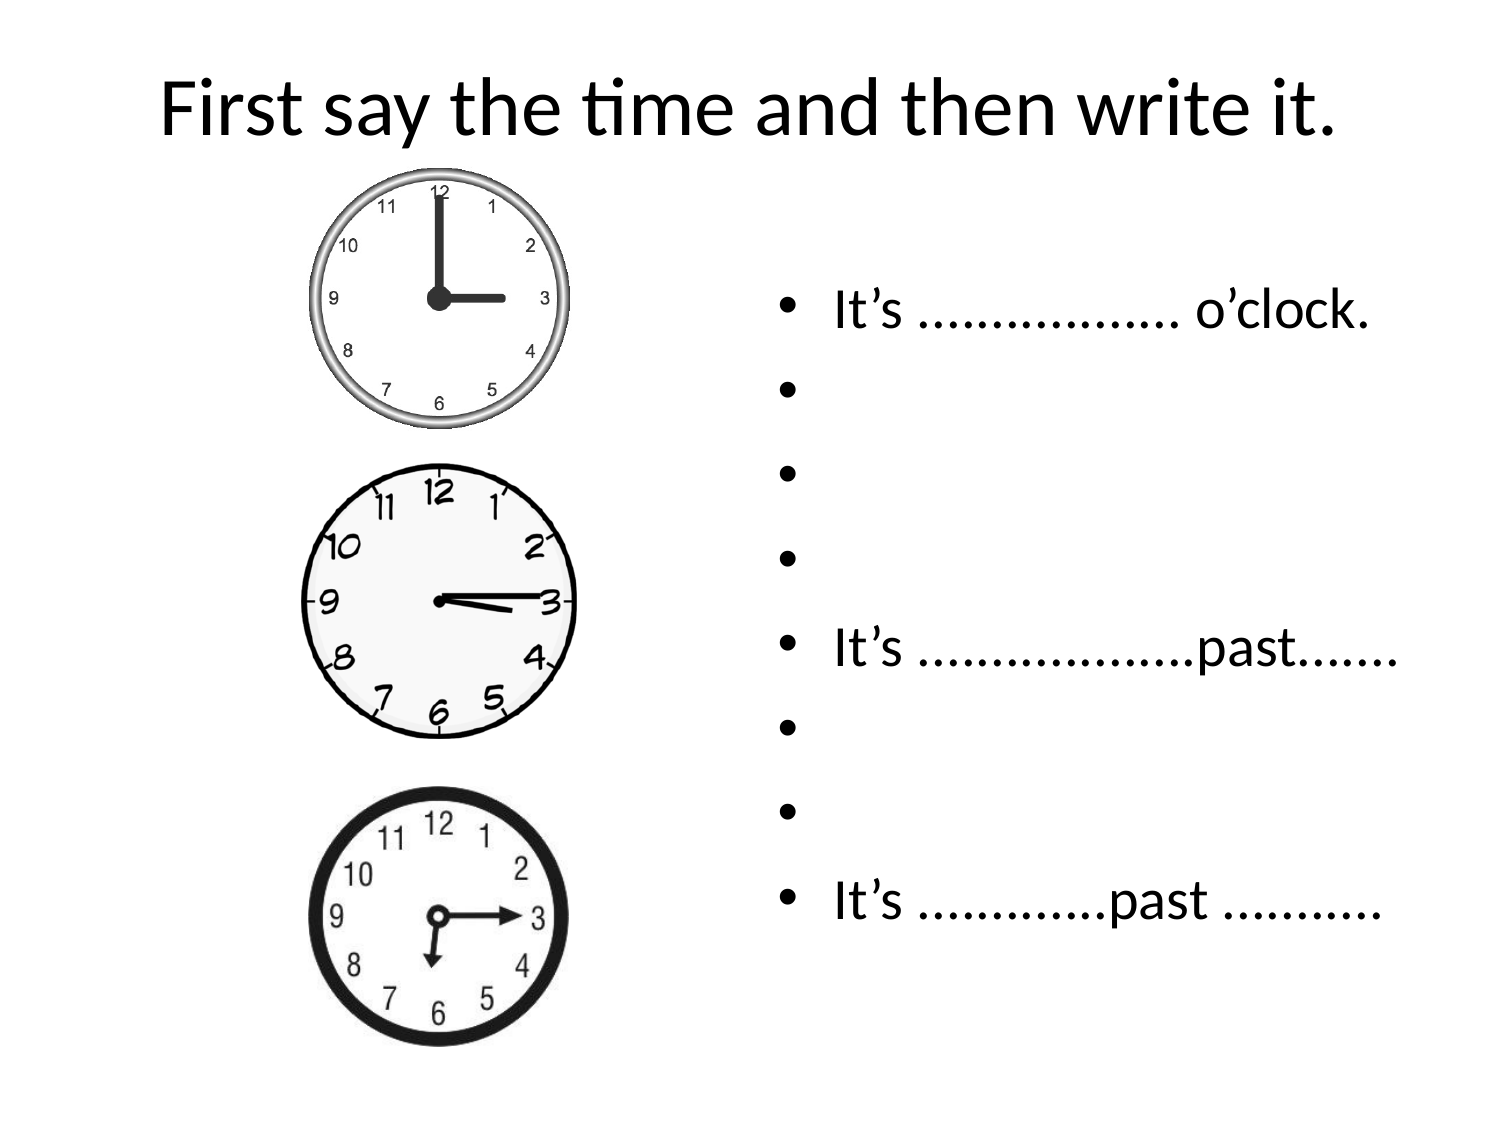

# First say the time and then write it.
It’s .................. o’clock.
It’s ...................past.......
It’s .............past ...........